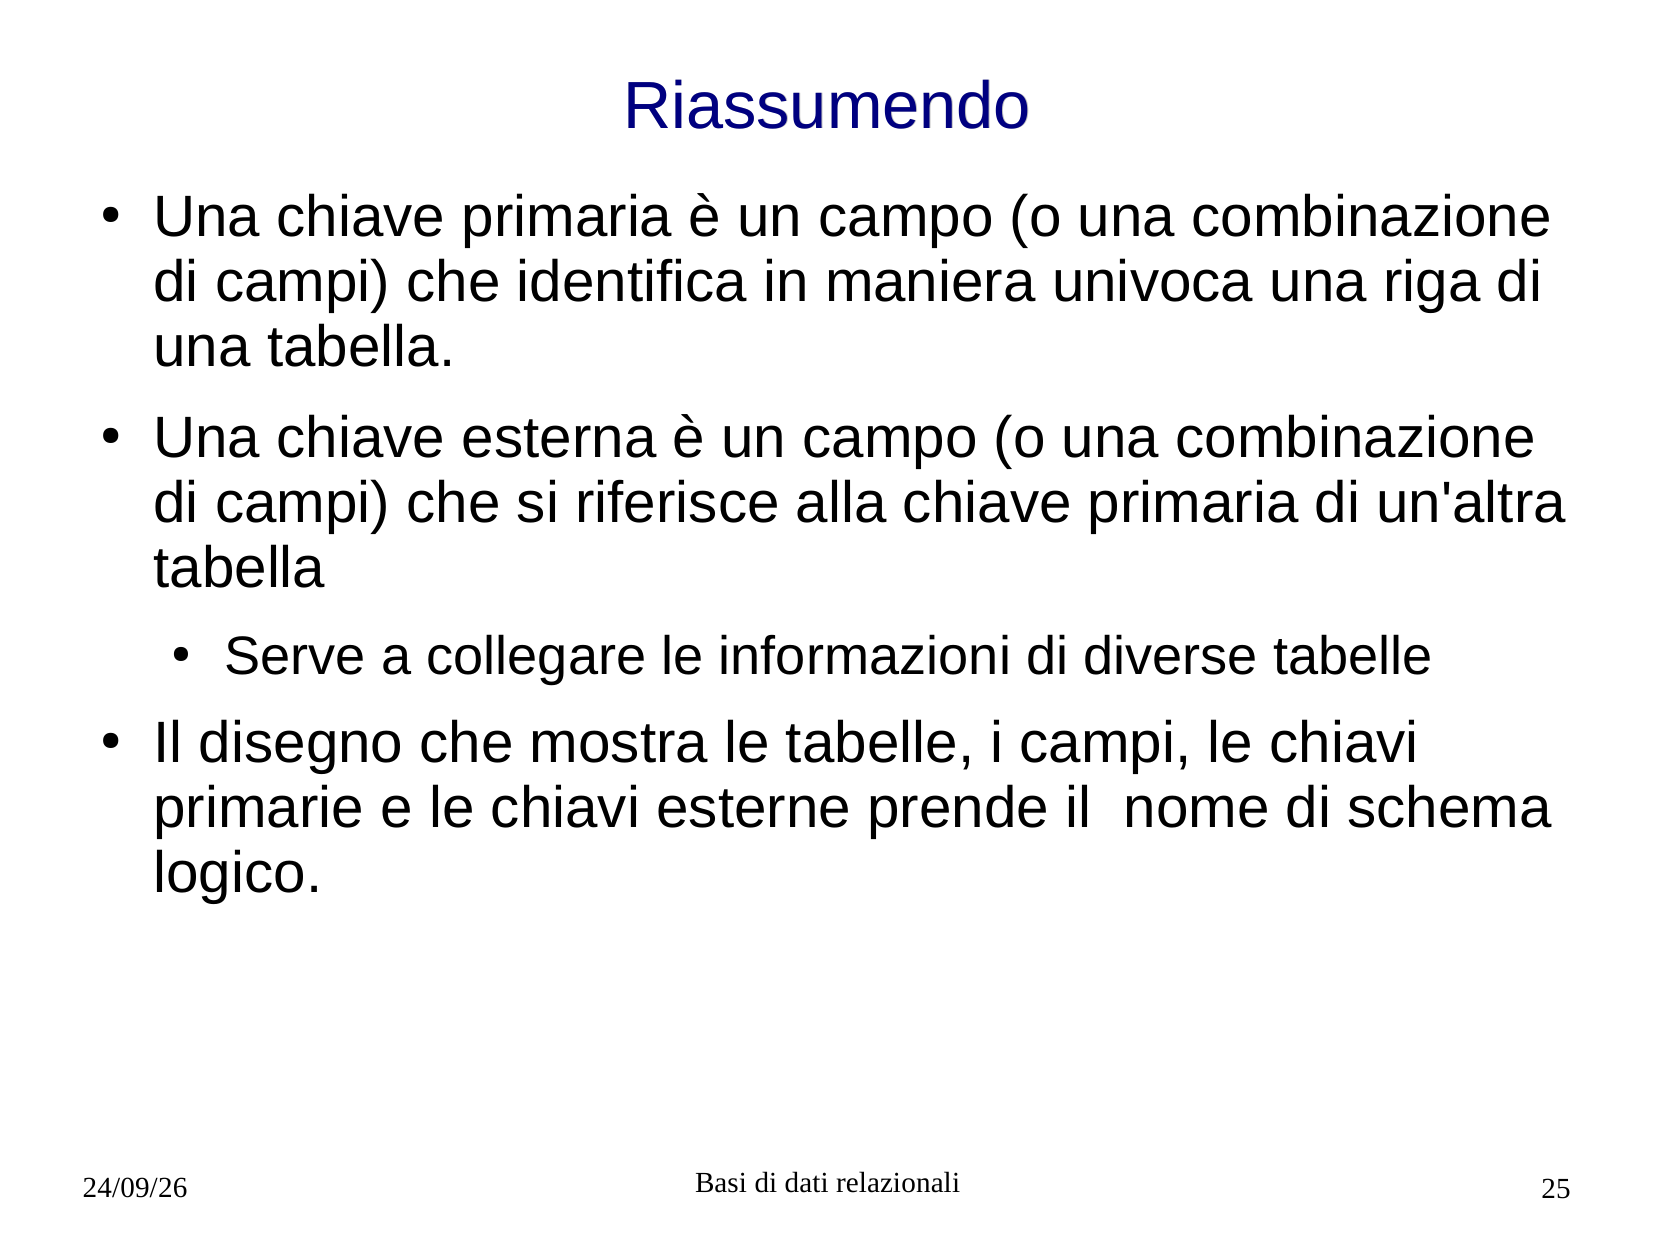

# Riassumendo
Una chiave primaria è un campo (o una combinazione di campi) che identifica in maniera univoca una riga di una tabella.
Una chiave esterna è un campo (o una combinazione di campi) che si riferisce alla chiave primaria di un'altra tabella
Serve a collegare le informazioni di diverse tabelle
Il disegno che mostra le tabelle, i campi, le chiavi primarie e le chiavi esterne prende il nome di schema logico.